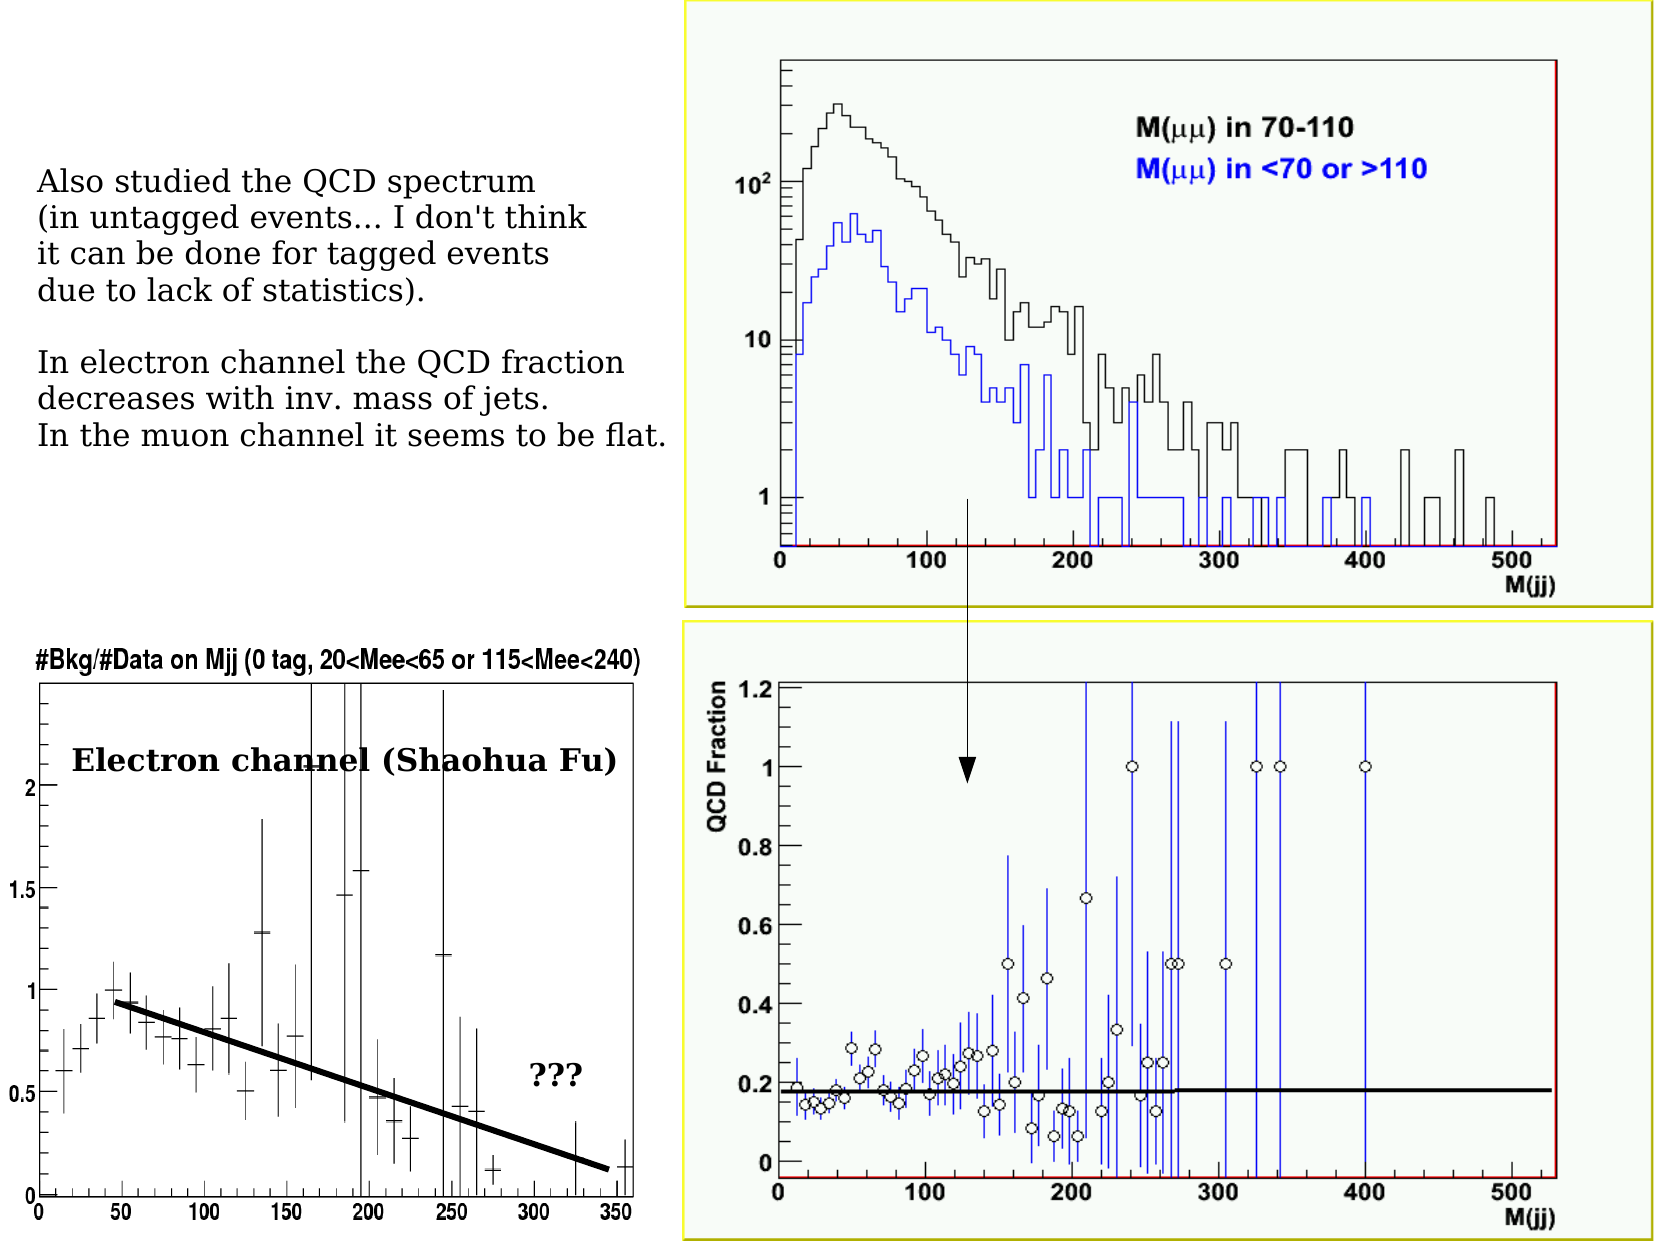

Also studied the QCD spectrum
(in untagged events... I don't think
it can be done for tagged events
due to lack of statistics).
In electron channel the QCD fraction
decreases with inv. mass of jets.
In the muon channel it seems to be flat.
Electron channel (Shaohua Fu)
???